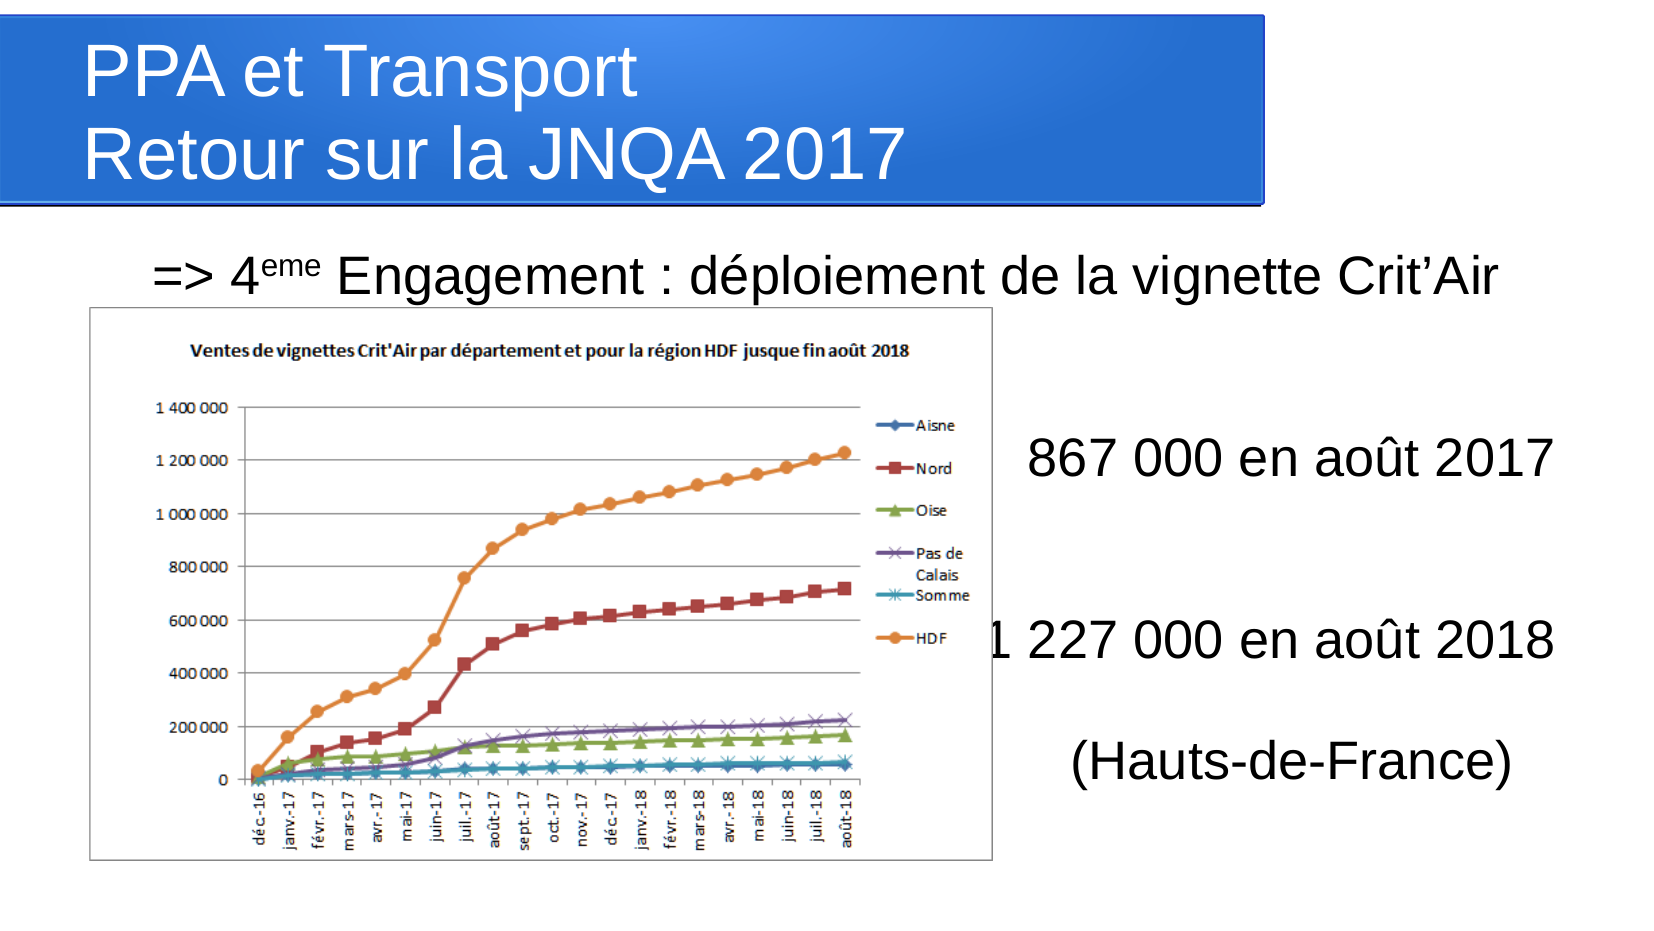

# PPA et Transport Retour sur la JNQA 2017
=> 4eme Engagement : déploiement de la vignette Crit’Air
												 867 000 en août 2017
												1 227 000 en août 2018
												 (Hauts-de-France)